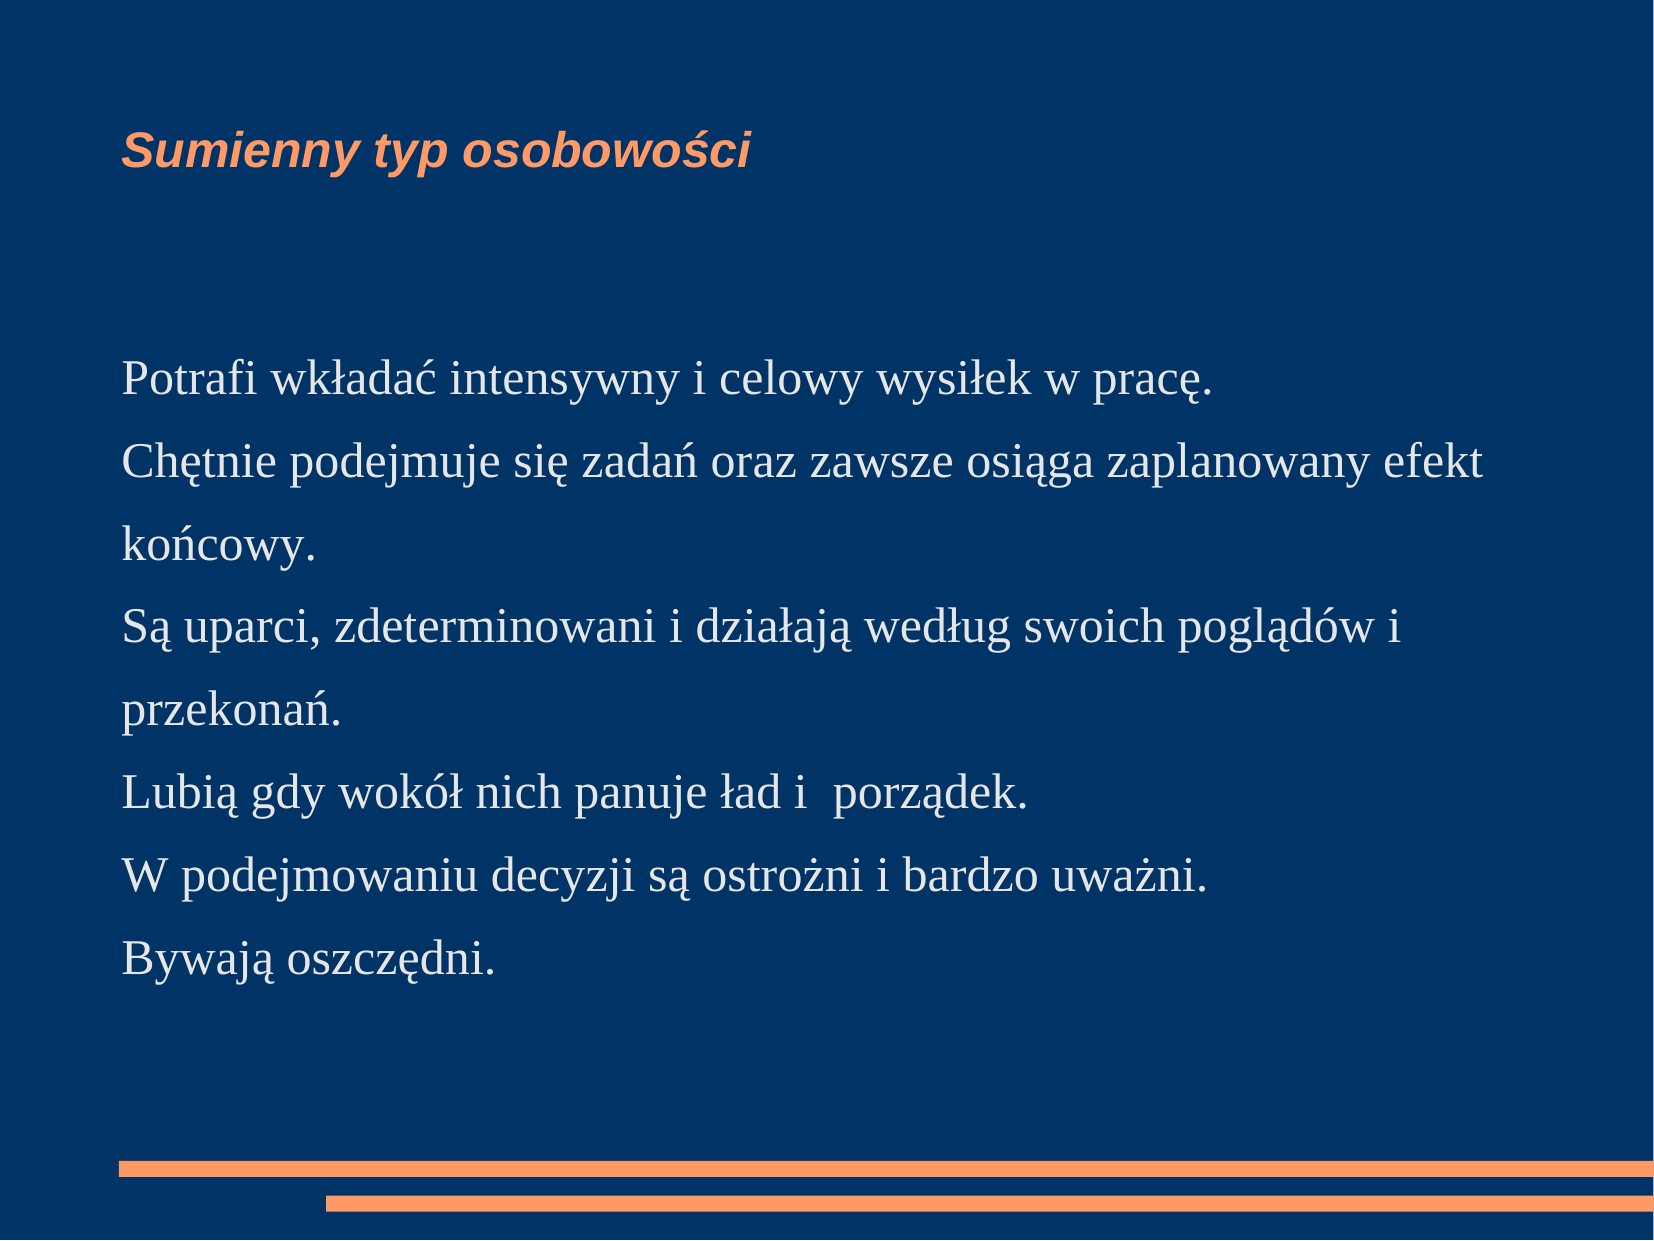

# Sumienny typ osobowości
Potrafi wkładać intensywny i celowy wysiłek w pracę.
Chętnie podejmuje się zadań oraz zawsze osiąga zaplanowany efekt końcowy.
Są uparci, zdeterminowani i działają według swoich poglądów i przekonań.
Lubią gdy wokół nich panuje ład i porządek.
W podejmowaniu decyzji są ostrożni i bardzo uważni.
Bywają oszczędni.